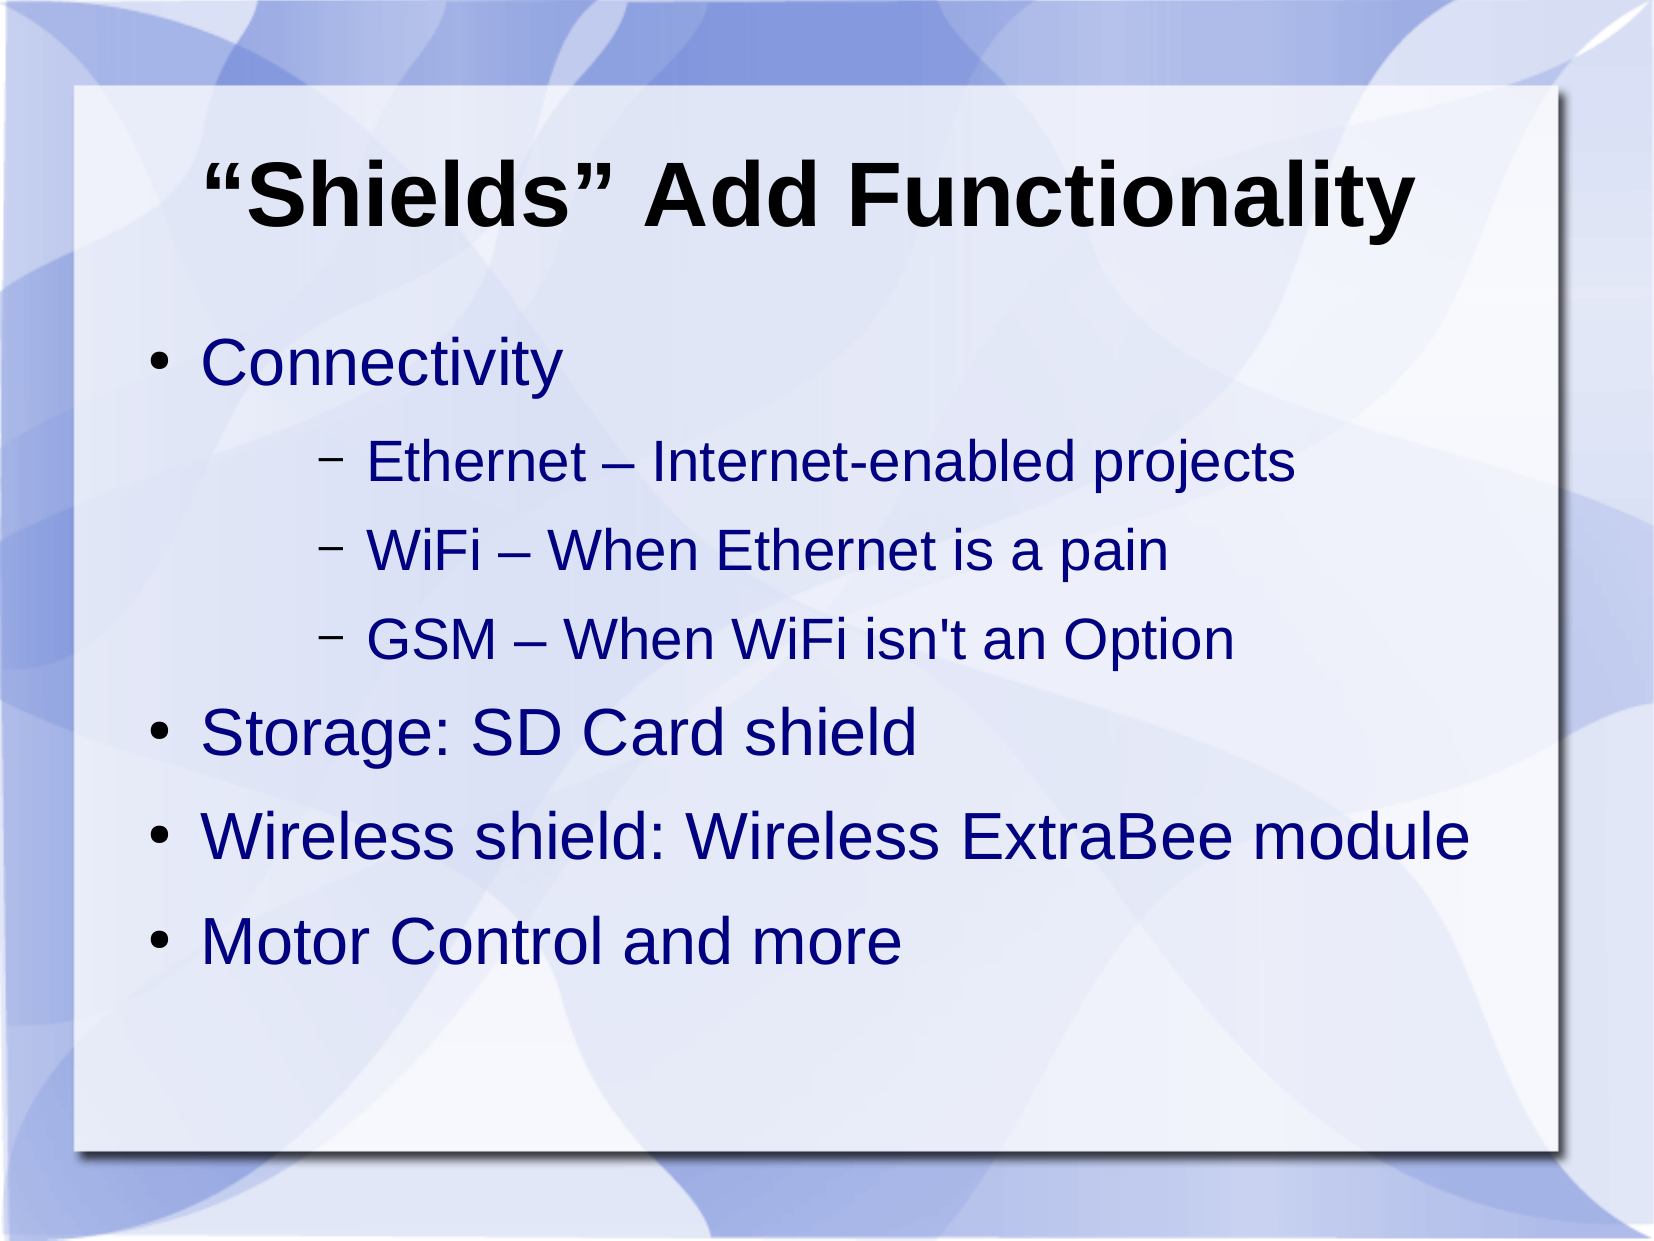

# “Shields” Add Functionality
Connectivity
Ethernet – Internet-enabled projects
WiFi – When Ethernet is a pain
GSM – When WiFi isn't an Option
Storage: SD Card shield
Wireless shield: Wireless ExtraBee module
Motor Control and more